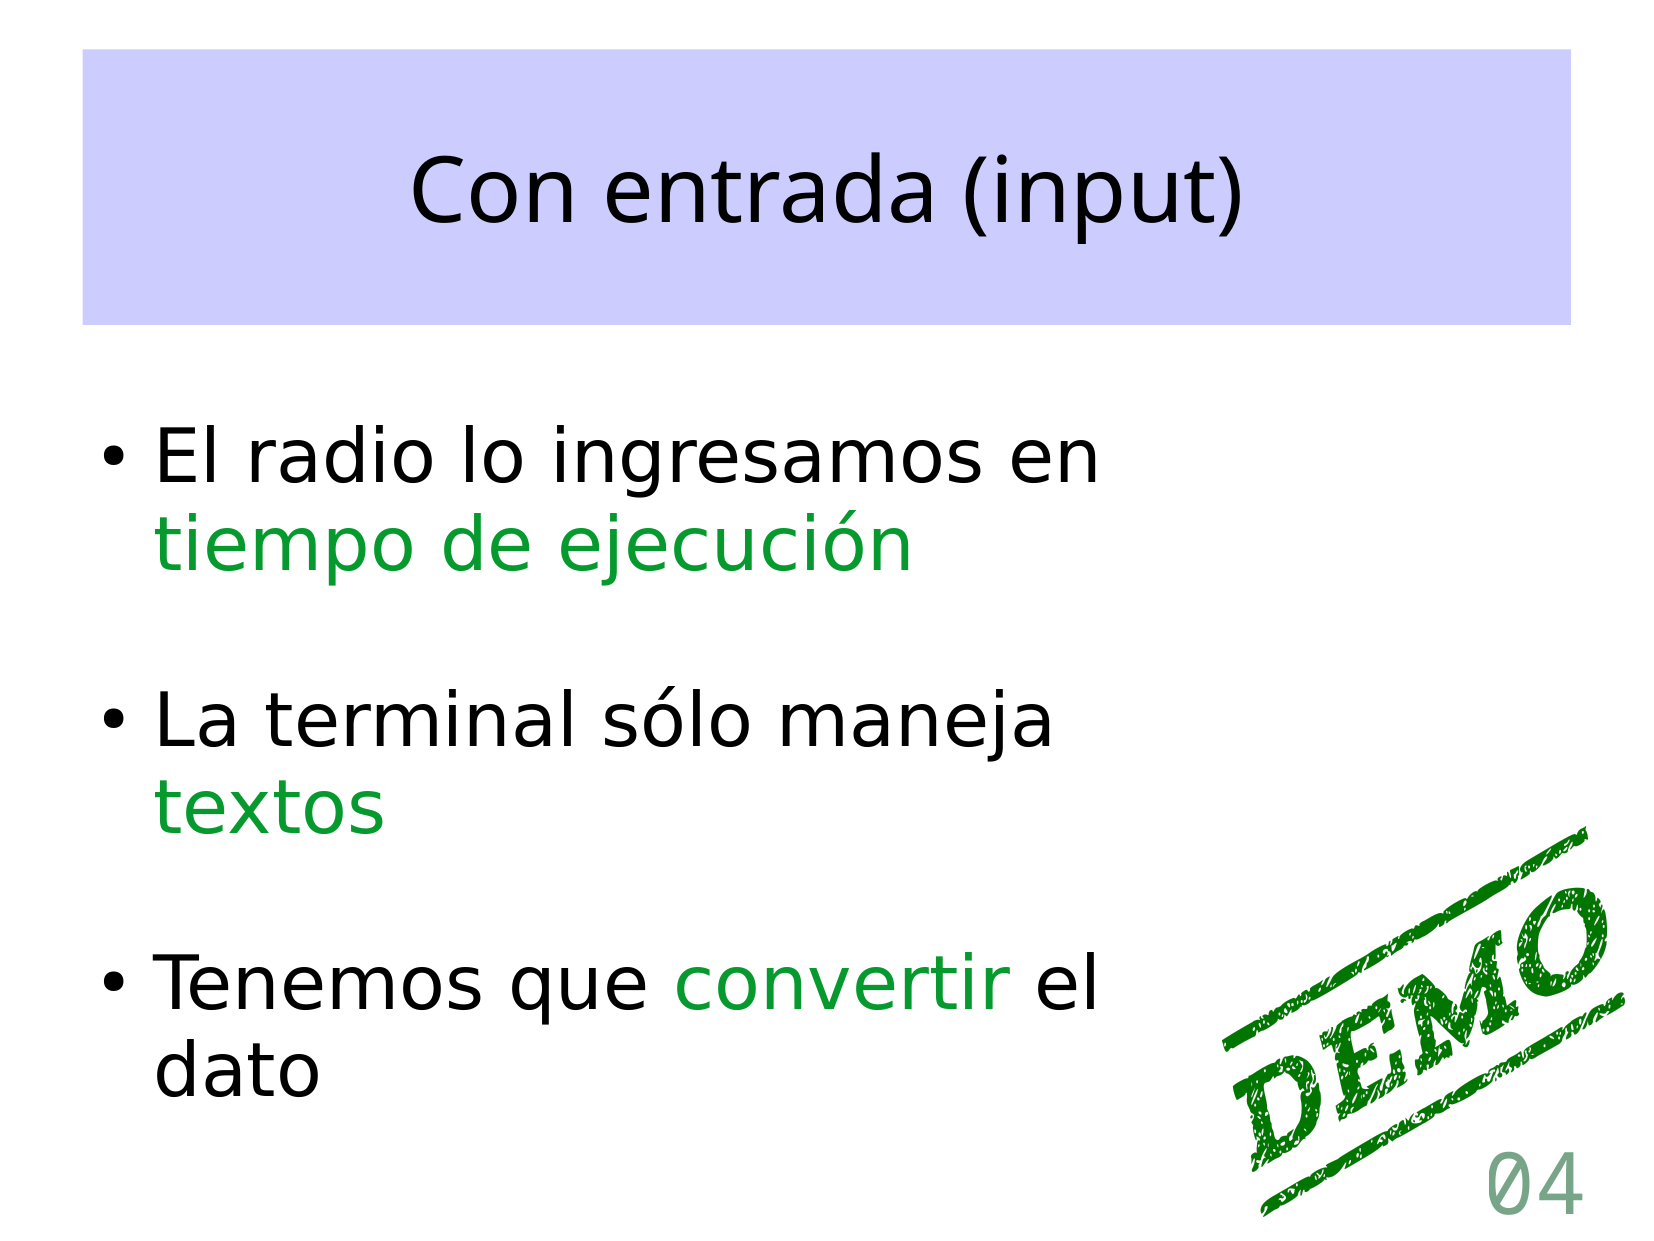

# Con entrada (input)
El radio lo ingresamos en tiempo de ejecución
La terminal sólo maneja textos
Tenemos que convertir el dato
04